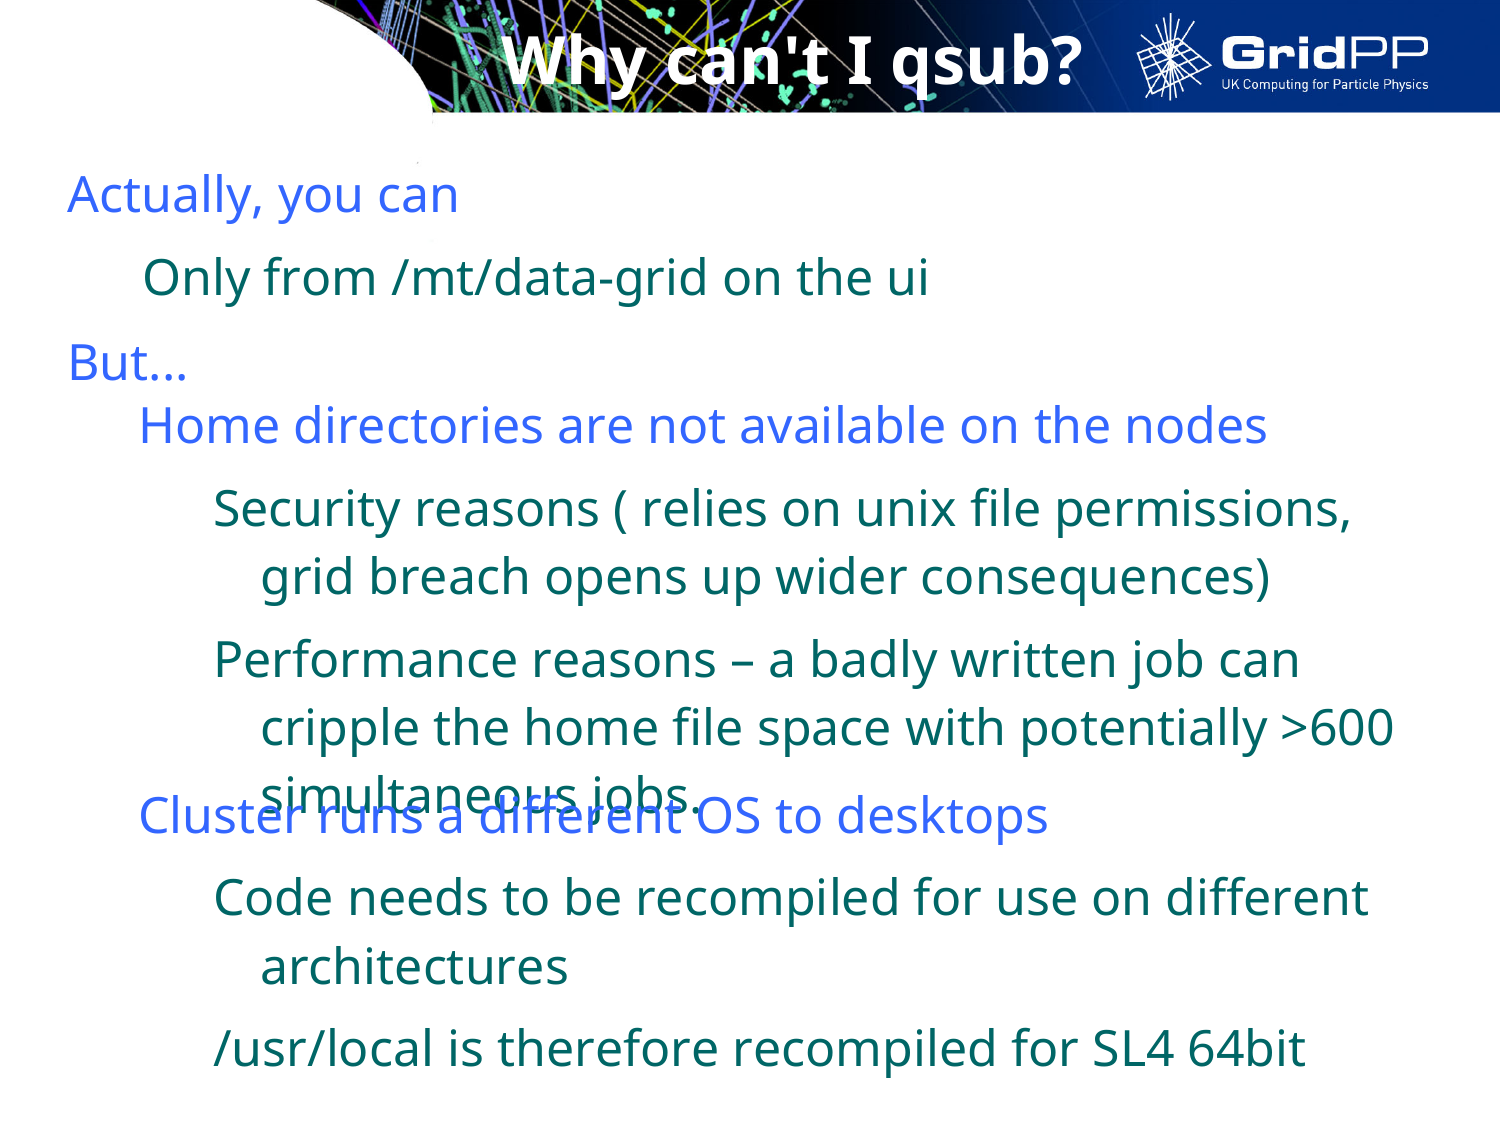

# Why can't I qsub?
Actually, you can
Only from /mt/data-grid on the ui
But...
Home directories are not available on the nodes
Security reasons ( relies on unix file permissions, grid breach opens up wider consequences)
Performance reasons – a badly written job can cripple the home file space with potentially >600 simultaneous jobs.
Cluster runs a different OS to desktops
Code needs to be recompiled for use on different architectures
/usr/local is therefore recompiled for SL4 64bit